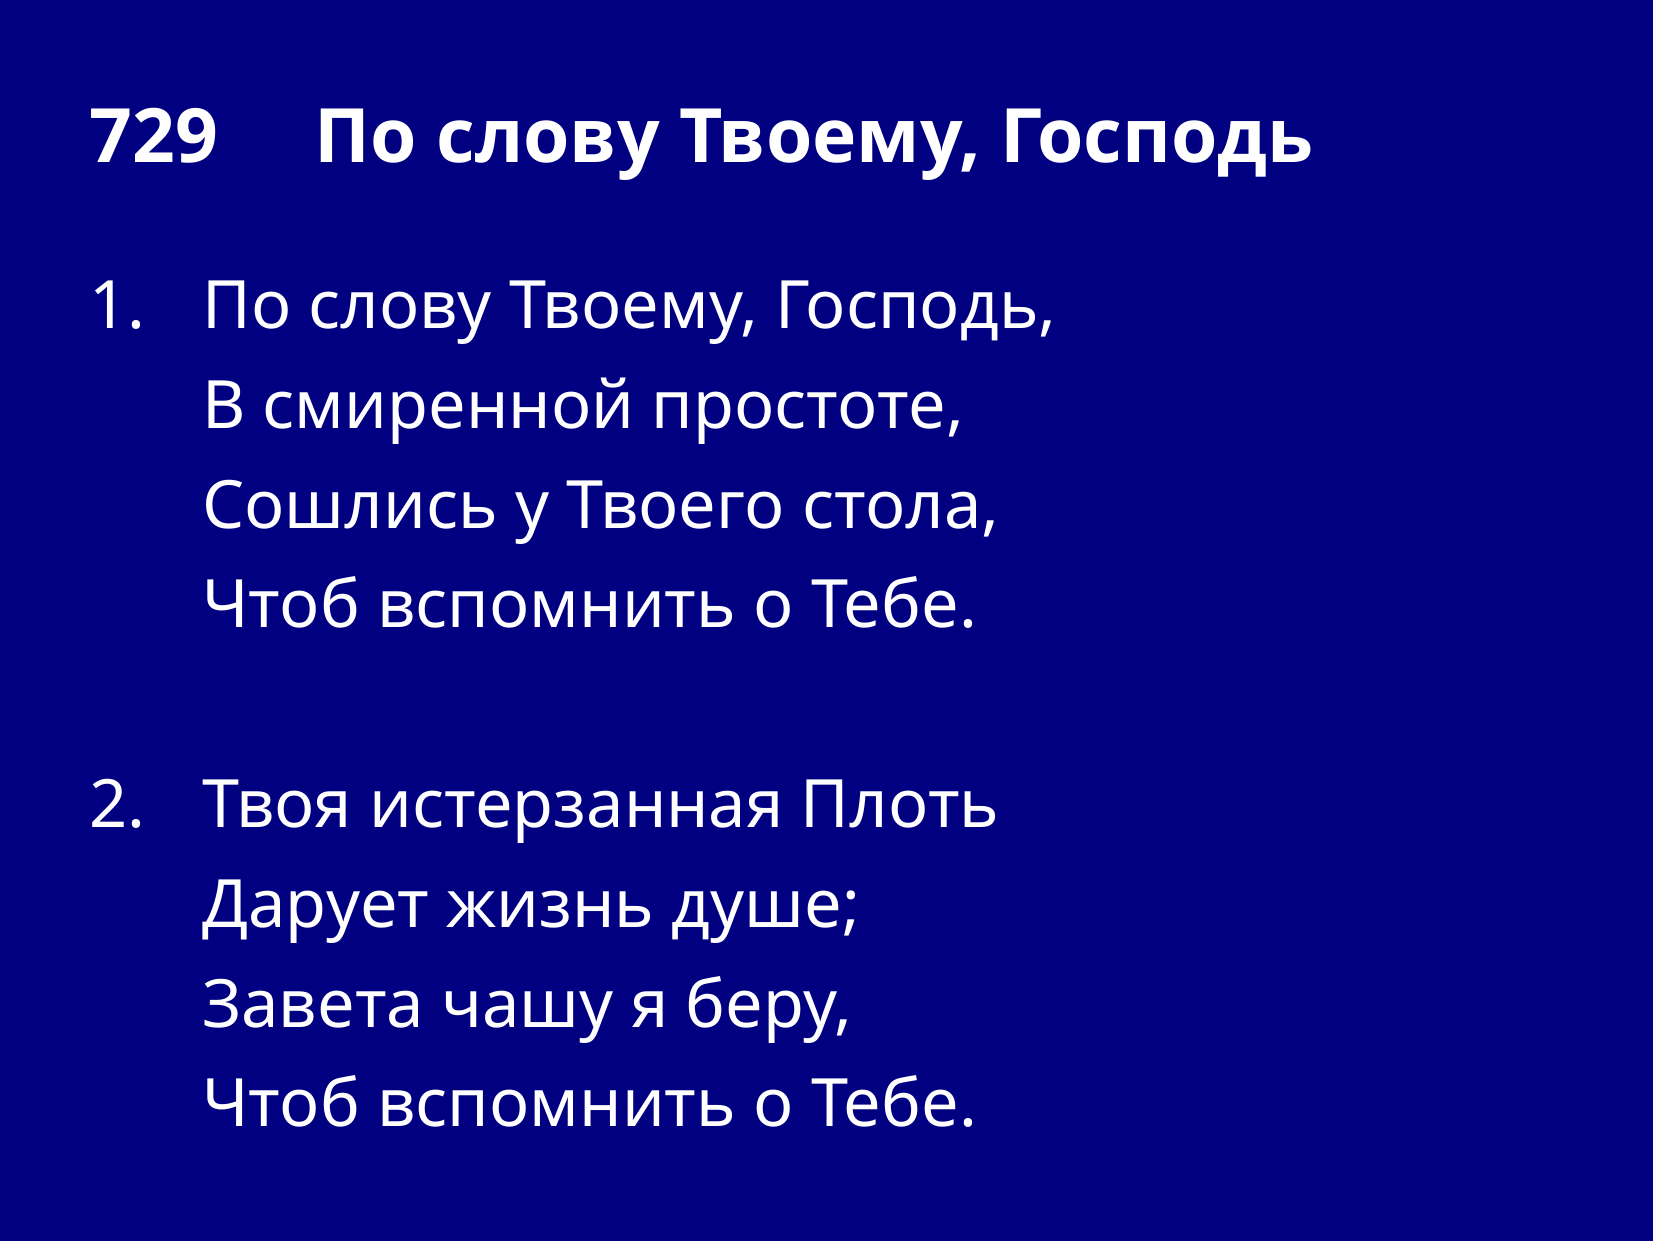

729	По слову Твоему, Господь
1.	По слову Твоему, Господь,
	В смиренной простоте,
	Сошлись у Твоего стола,
	Чтоб вспомнить о Тебе.
2.	Твоя истерзанная Плоть
	Дарует жизнь душе;
	Завета чашу я беру,
	Чтоб вспомнить о Тебе.